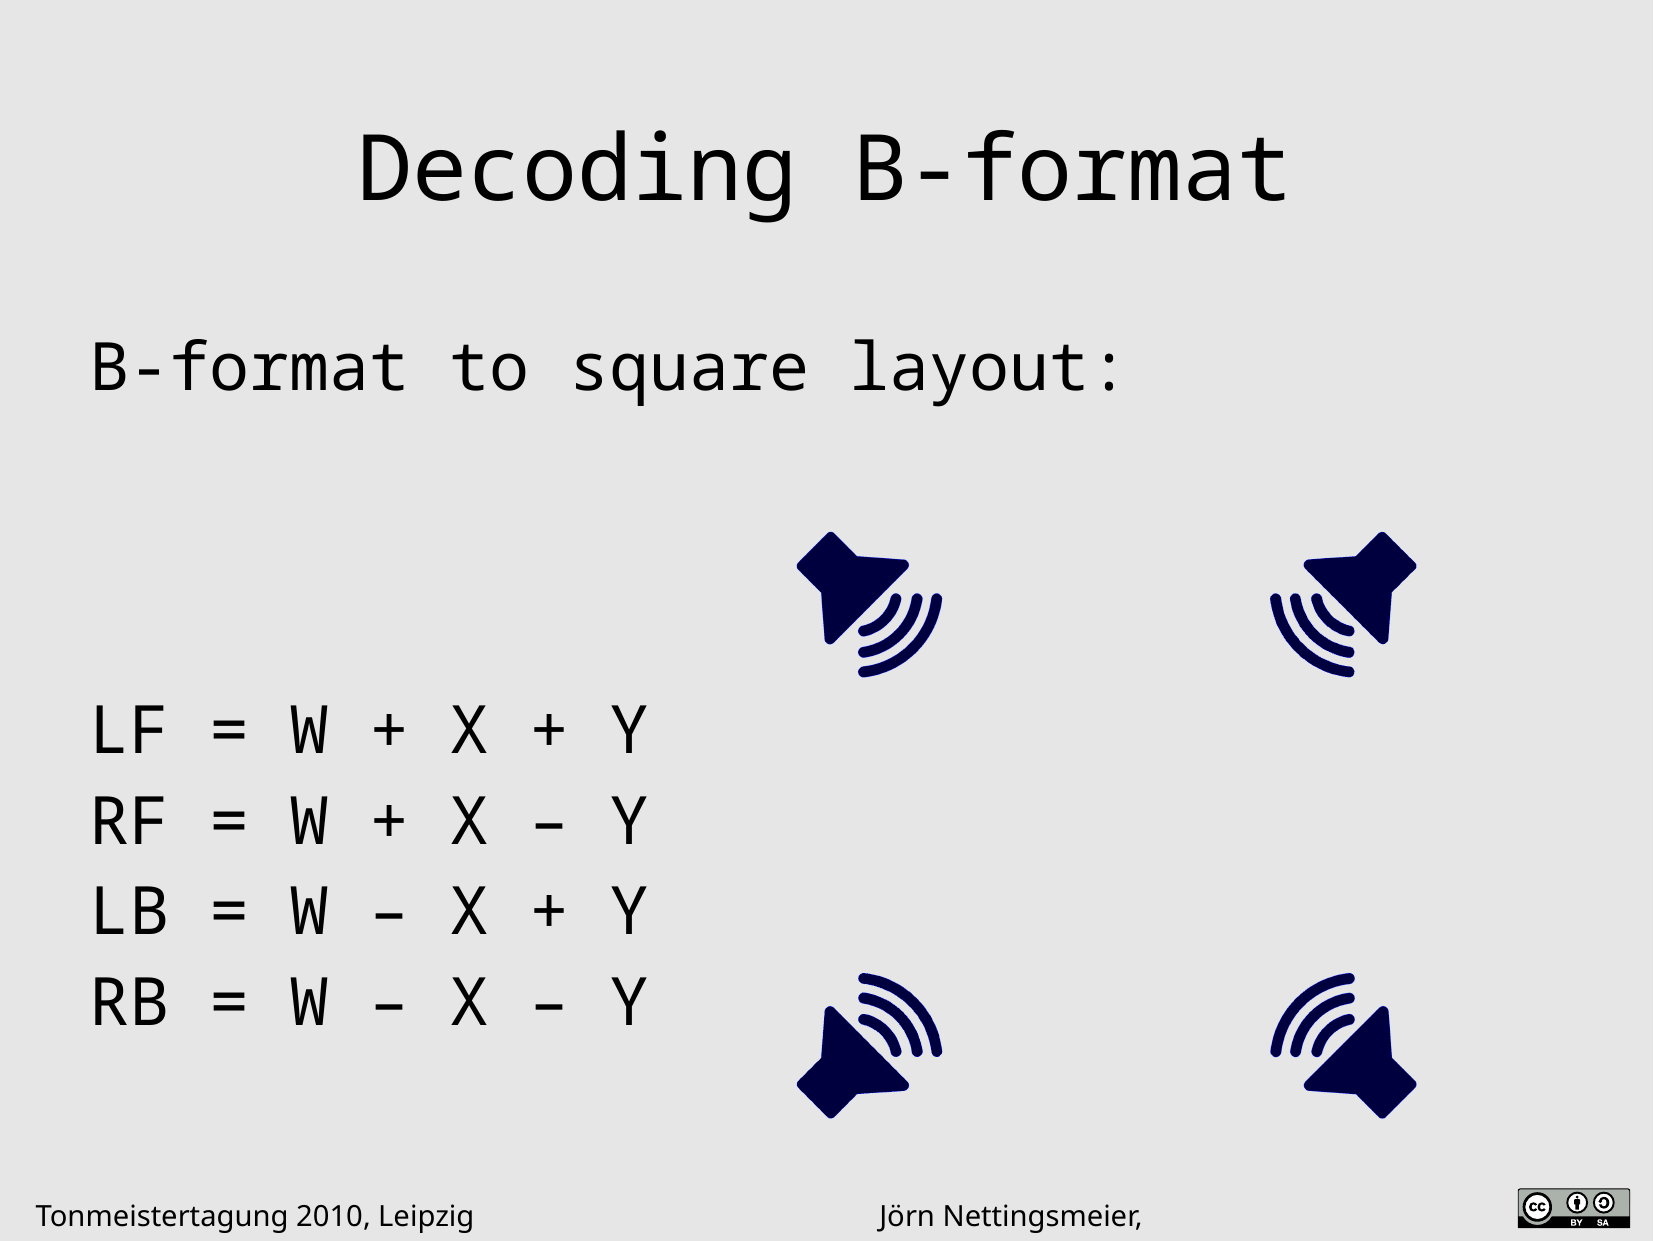

# Decoding B-format
B-format to square layout:
LF = W + X + Y
RF = W + X – Y
LB = W – X + Y
RB = W – X – Y